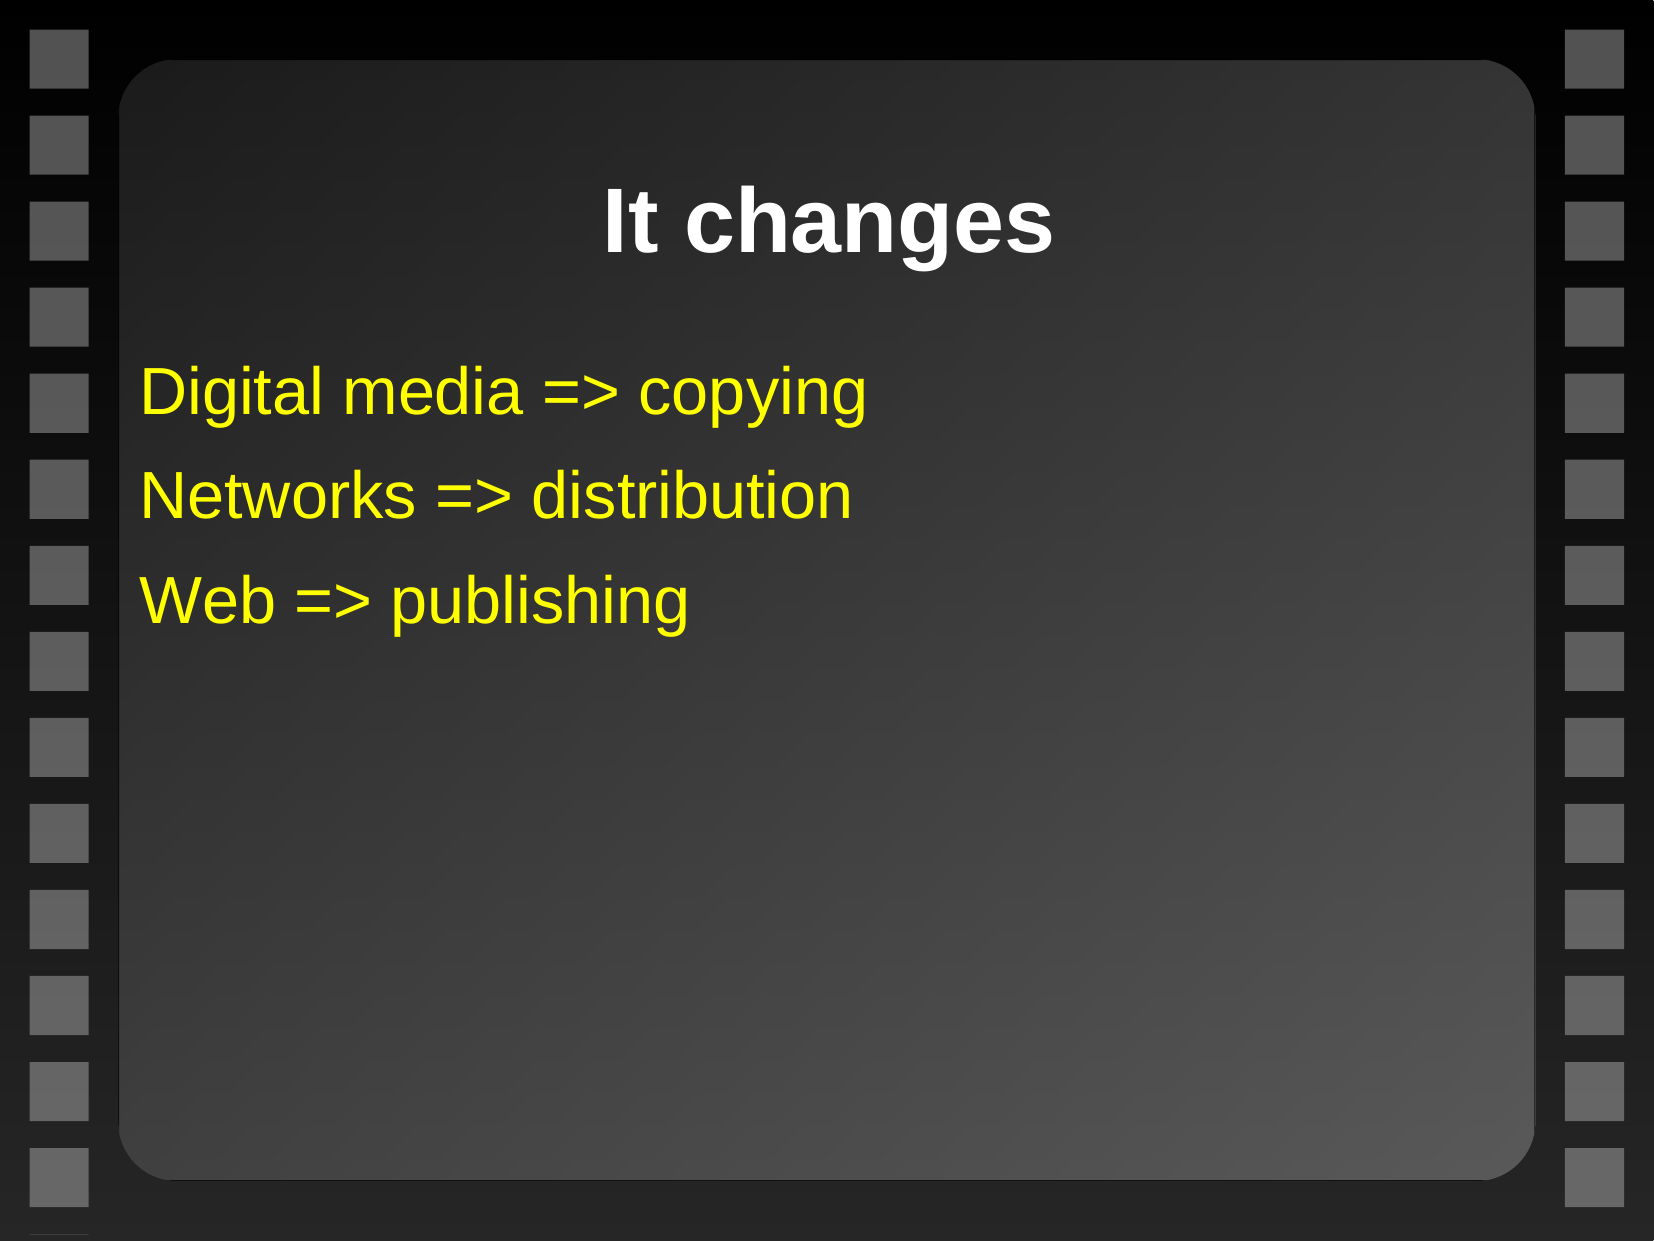

# It changes
Digital media => copying
Networks => distribution
Web => publishing